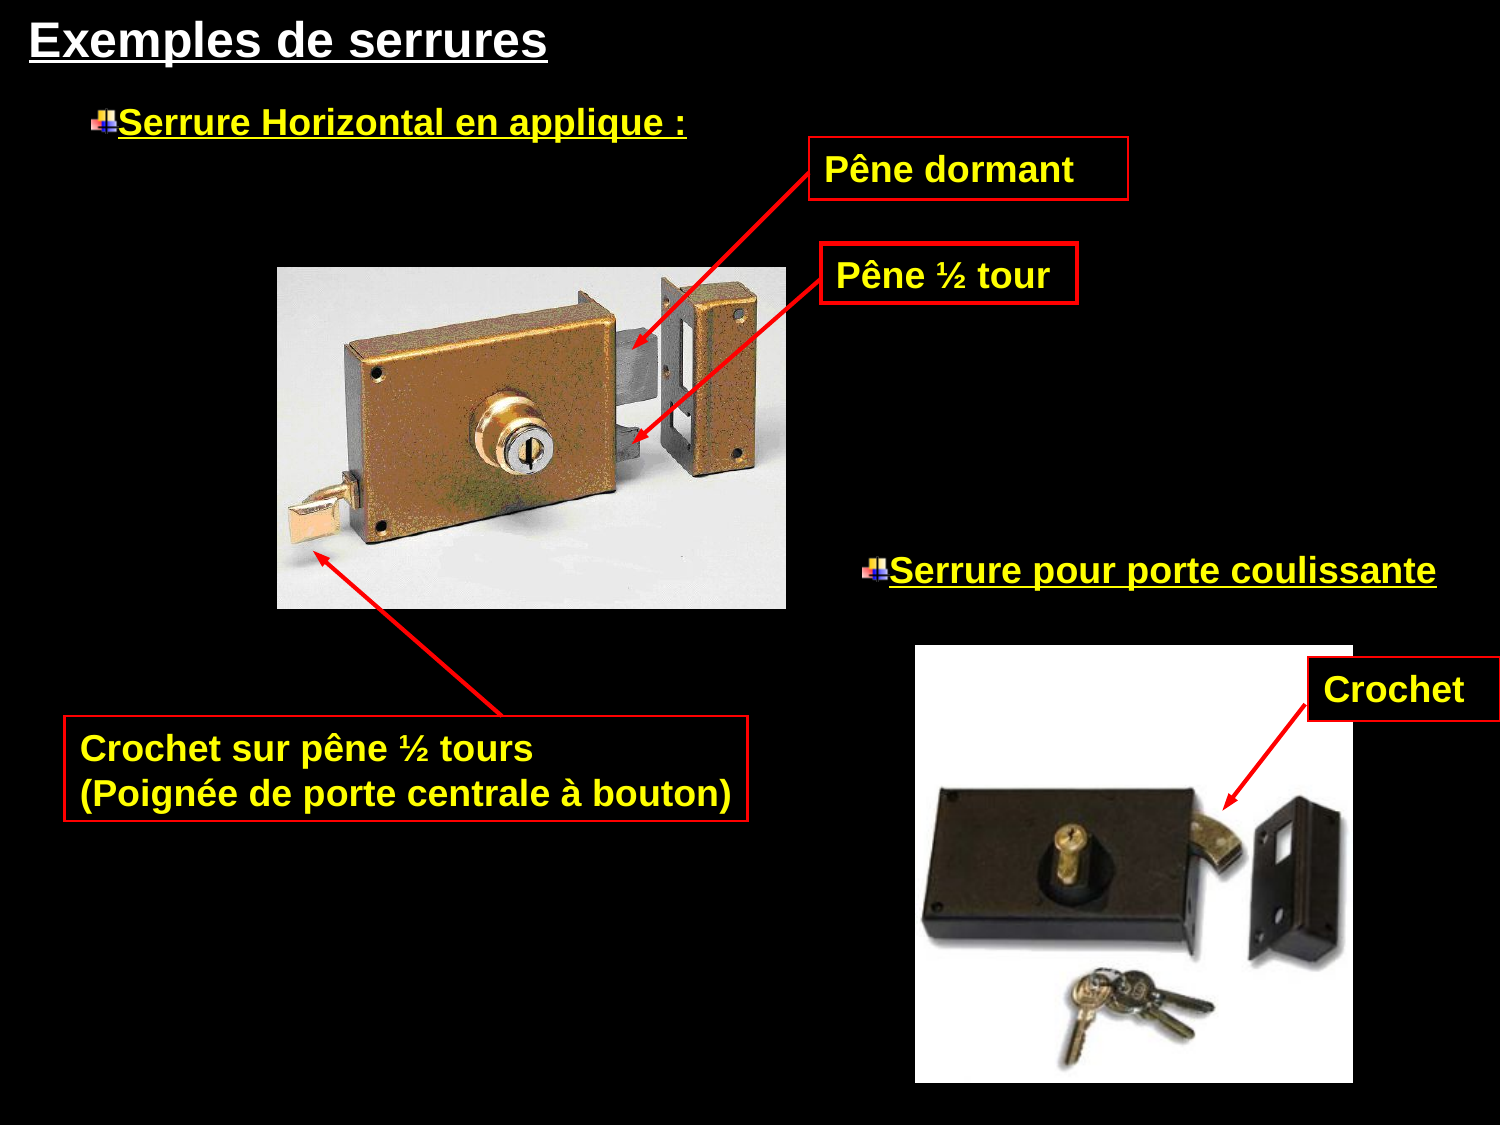

Exemples de serrures
Serrure Horizontal en applique :
Pêne dormant
Pêne ½ tour
Serrure pour porte coulissante
Crochet
Crochet sur pêne ½ tours
(Poignée de porte centrale à bouton)